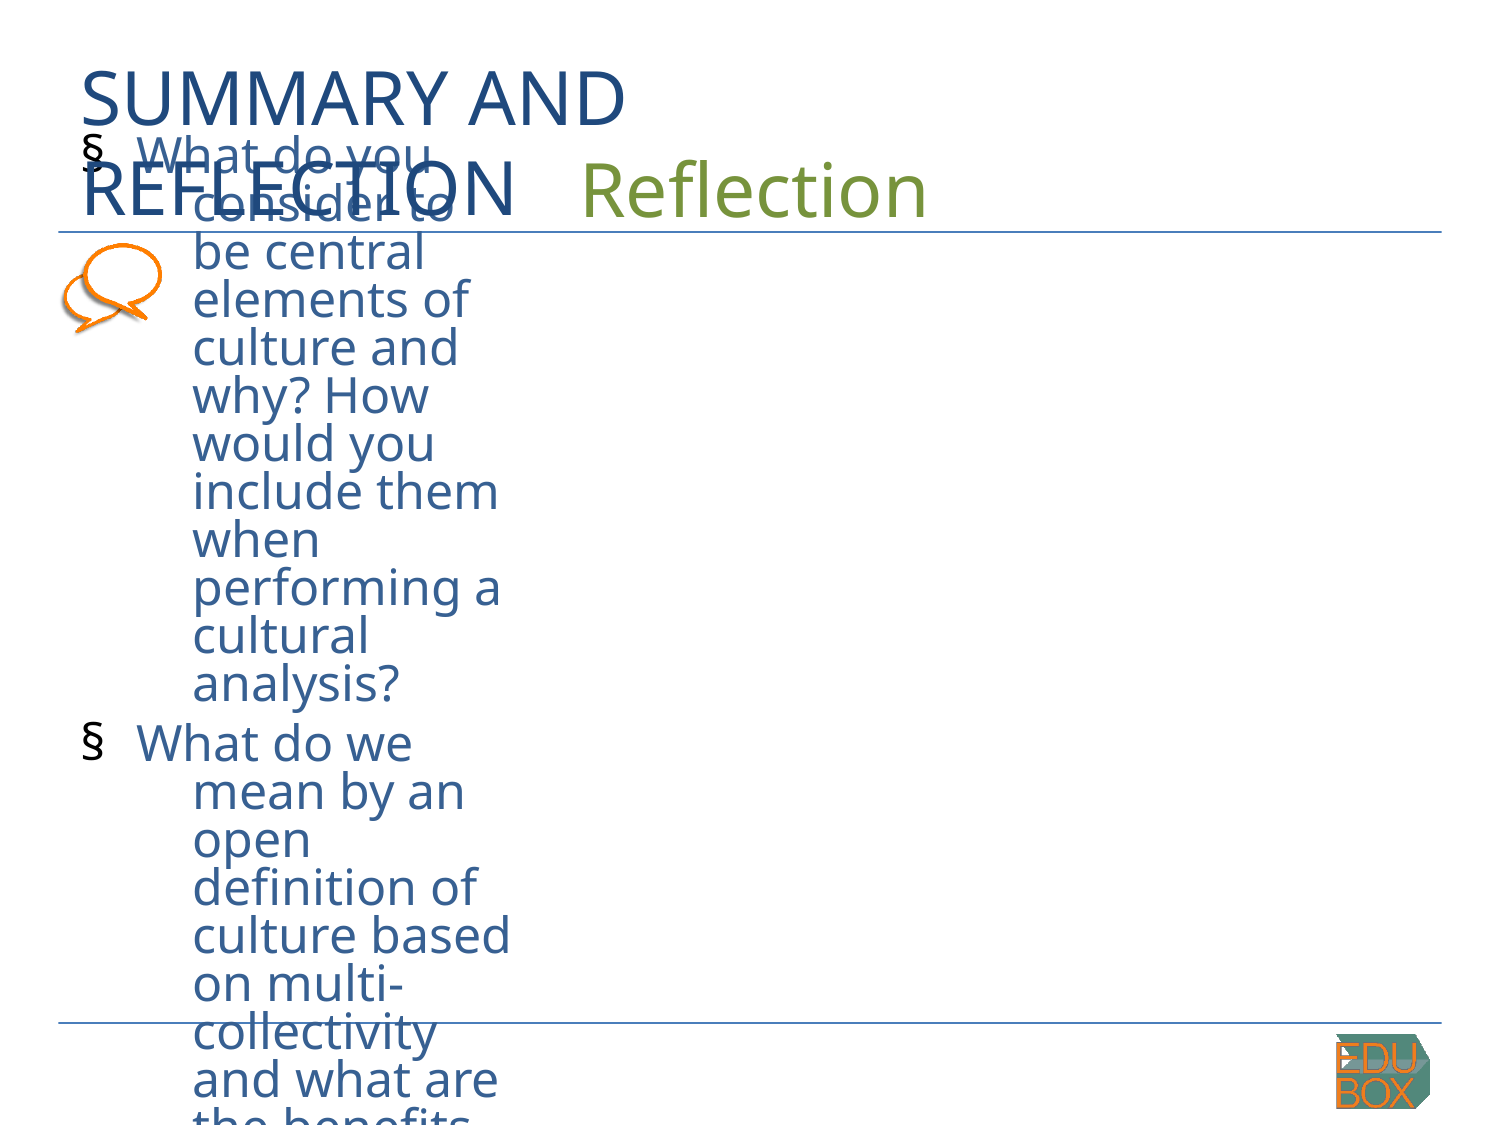

SUMMARY AND REFLECTION
# What do you consider to be central elements of culture and why? How would you include them when performing a cultural analysis?
What do we mean by an open definition of culture based on multi-collectivity and what are the benefits of applying such a definition when working in a multi-national environment?
How can such a definition help you when meeting people from different cultural backgrounds?
Do you think that people who meet can ‘create’ culture? If so, what evidence can you cite?
Reflection